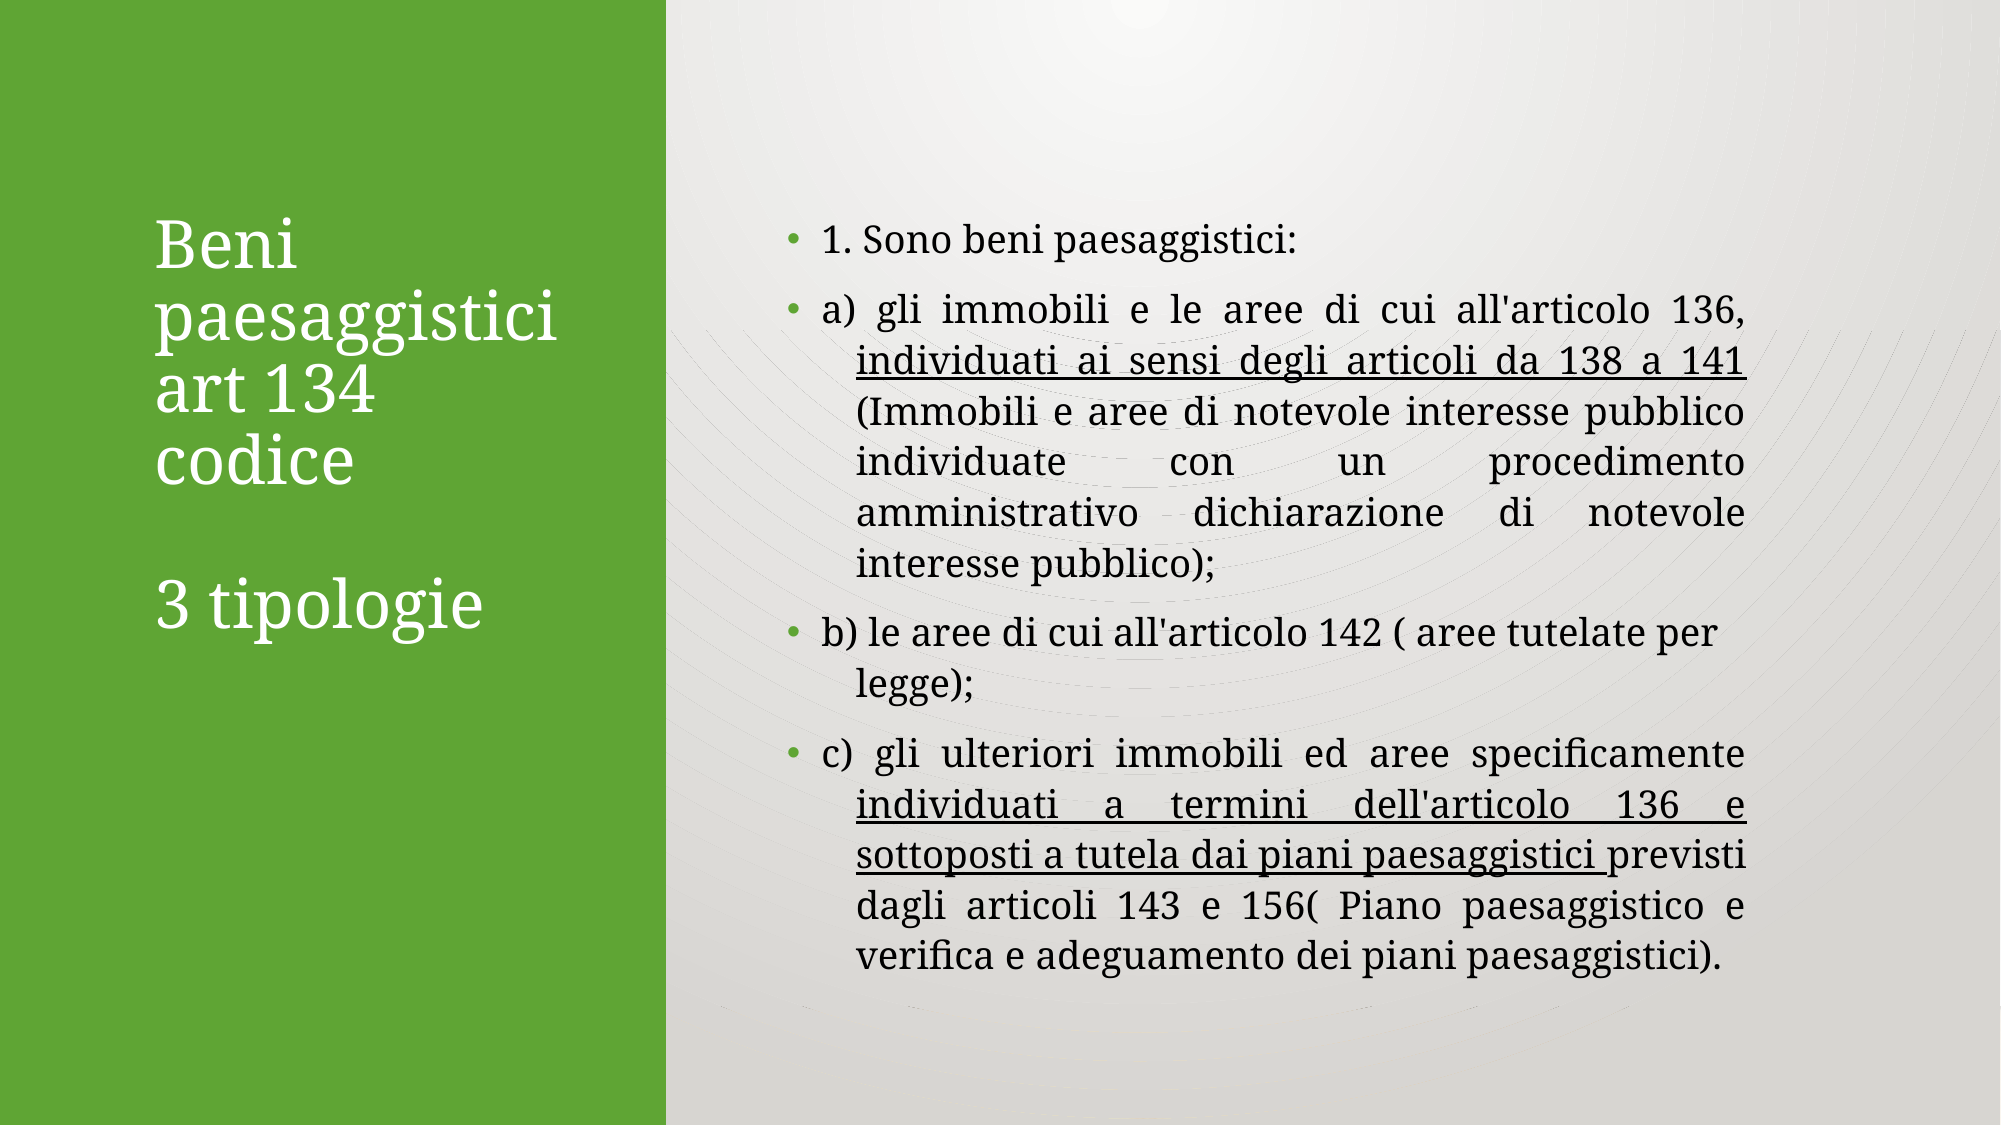

# Beni paesaggistici art 134 codice 3 tipologie
1. Sono beni paesaggistici:
a) gli immobili e le aree di cui all'articolo 136, individuati ai sensi degli articoli da 138 a 141 (Immobili e aree di notevole interesse pubblico individuate con un procedimento amministrativo dichiarazione di notevole interesse pubblico);
b) le aree di cui all'articolo 142 ( aree tutelate per legge);
c) gli ulteriori immobili ed aree specificamente individuati a termini dell'articolo 136 e sottoposti a tutela dai piani paesaggistici previsti dagli articoli 143 e 156( Piano paesaggistico e verifica e adeguamento dei piani paesaggistici).